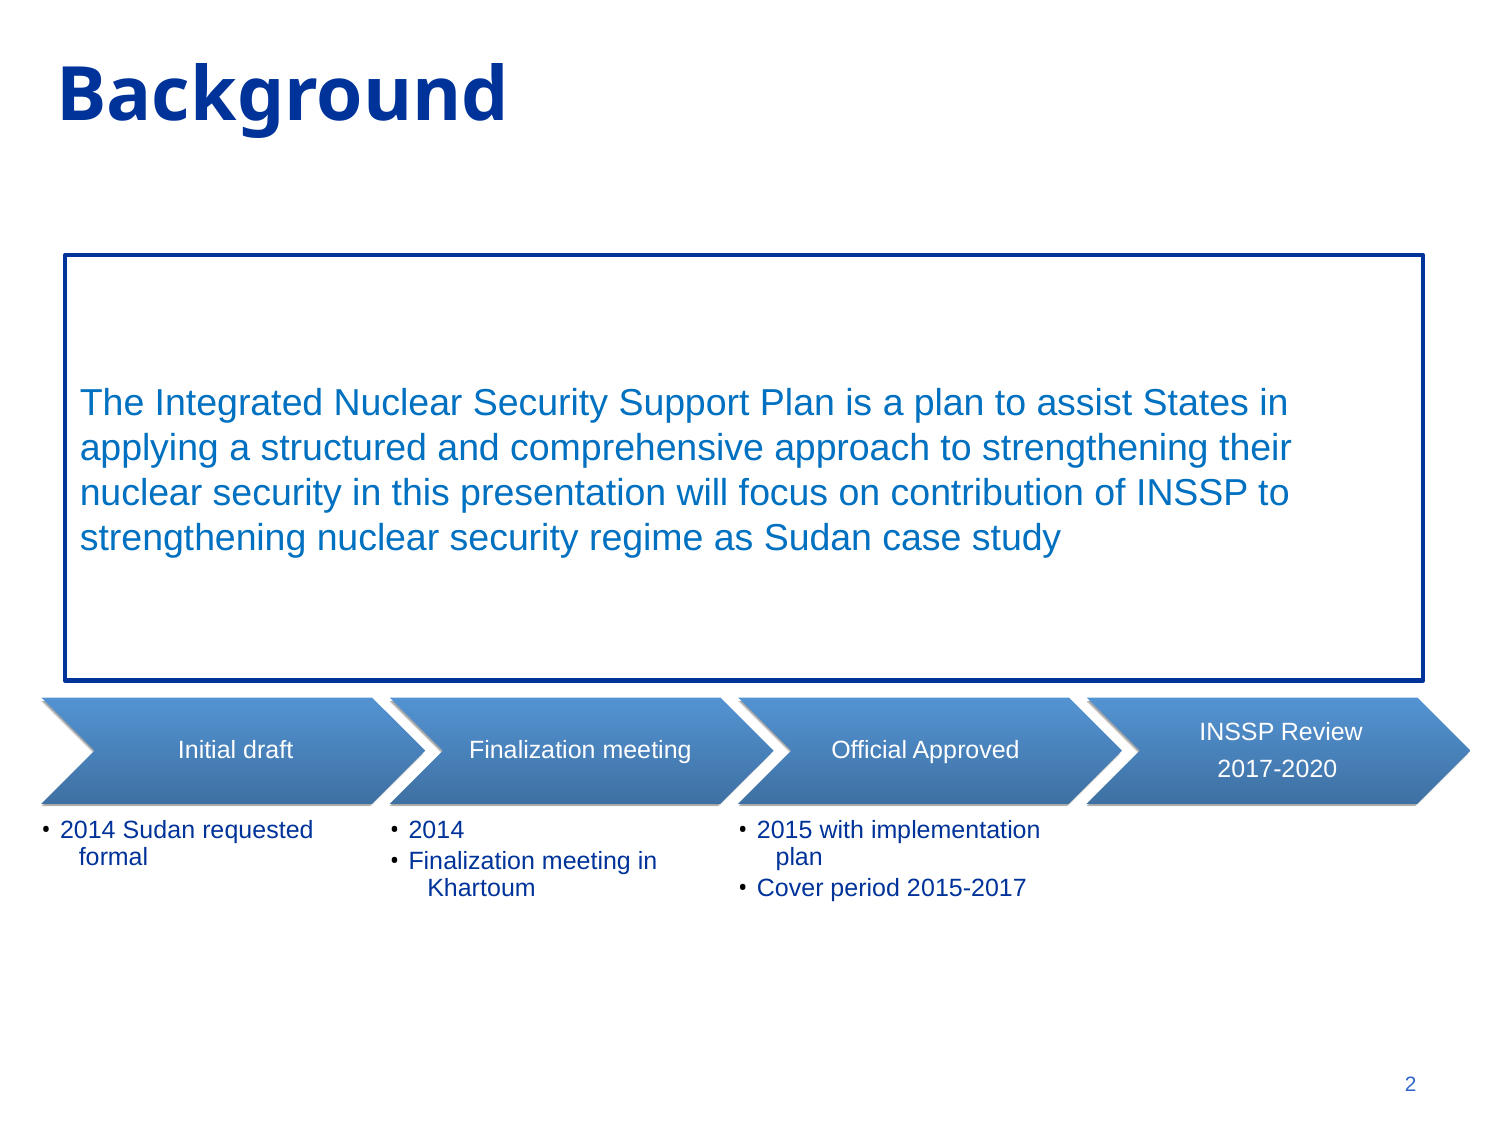

# Background
The Integrated Nuclear Security Support Plan is a plan to assist States in applying a structured and comprehensive approach to strengthening their nuclear security in this presentation will focus on contribution of INSSP to strengthening nuclear security regime as Sudan case study
Initial draft
Finalization meeting
Official Approved
INSSP Review
2017-2020
2014 Sudan requested formal
2014
Finalization meeting in Khartoum
2015 with implementation plan
Cover period 2015-2017